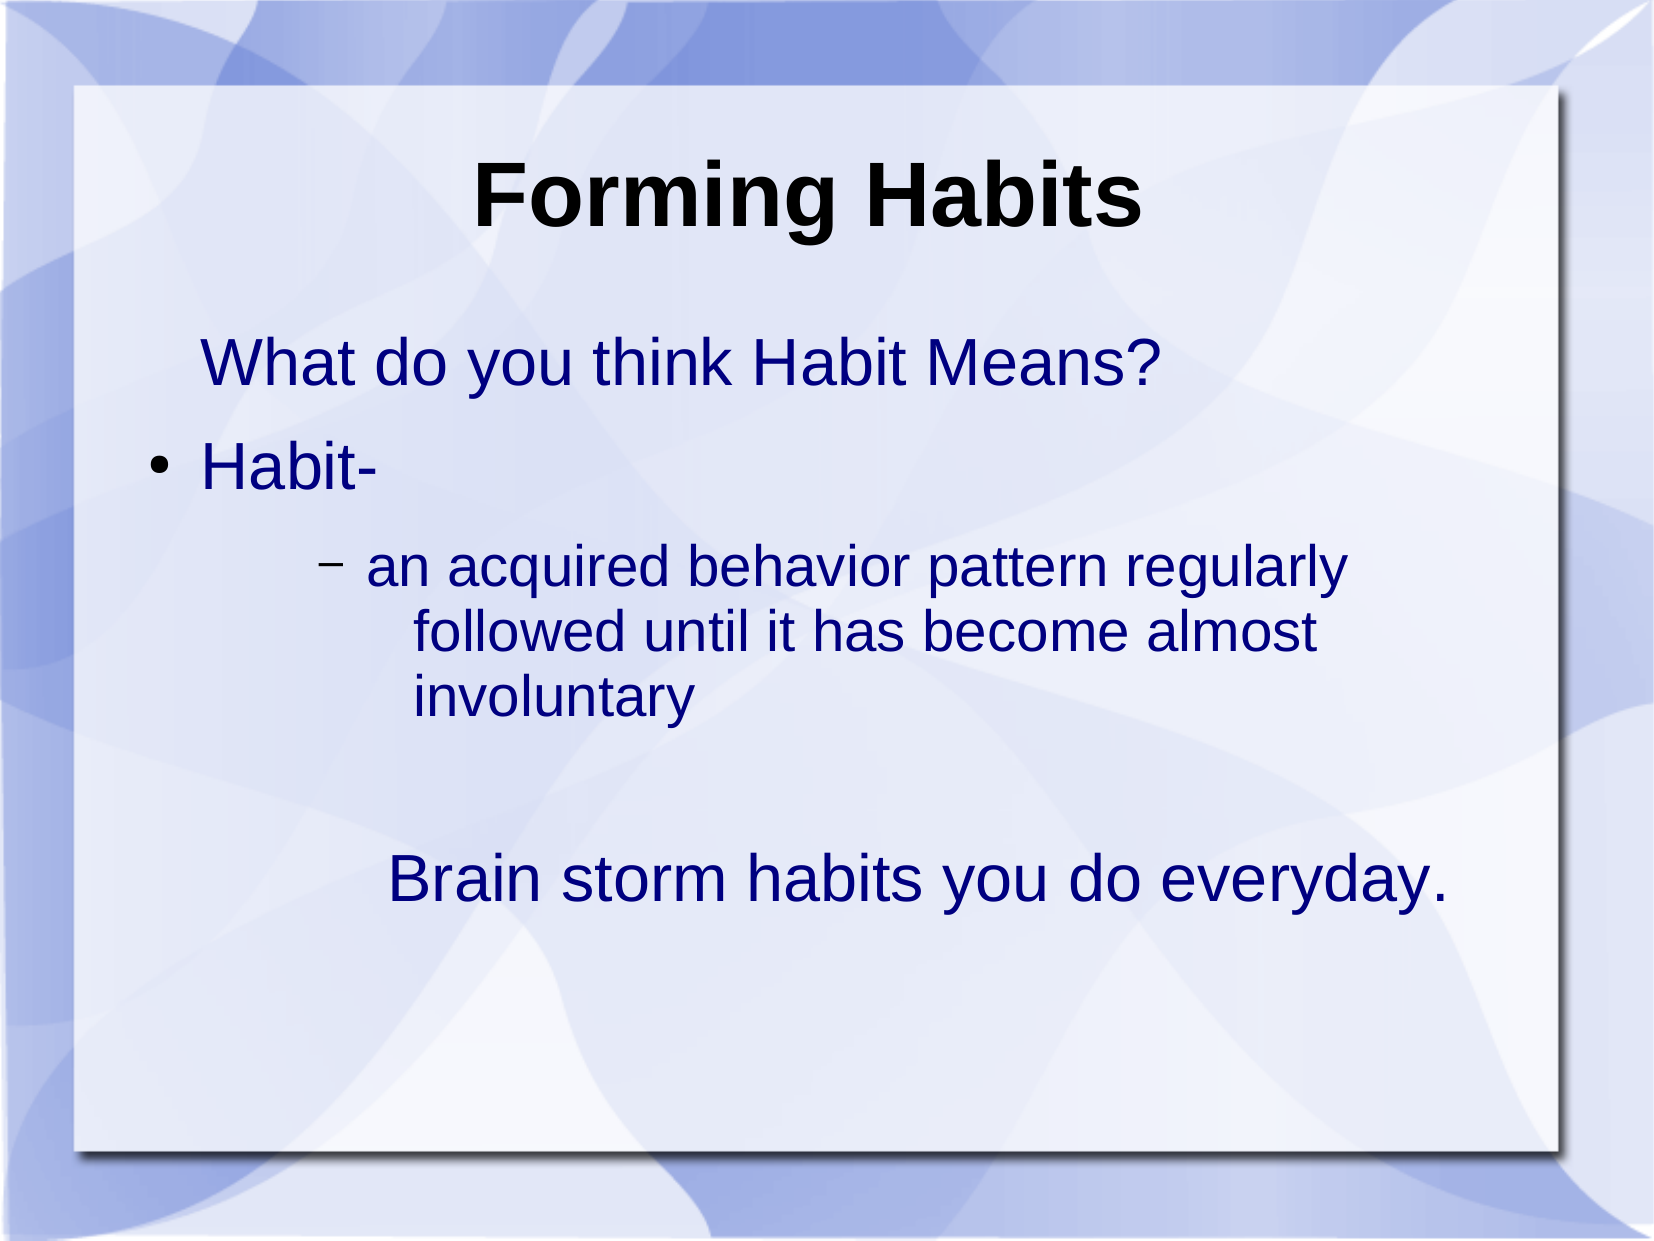

# Forming Habits
What do you think Habit Means?
Habit-
an acquired behavior pattern regularly followed until it has become almost involuntary
Brain storm habits you do everyday.